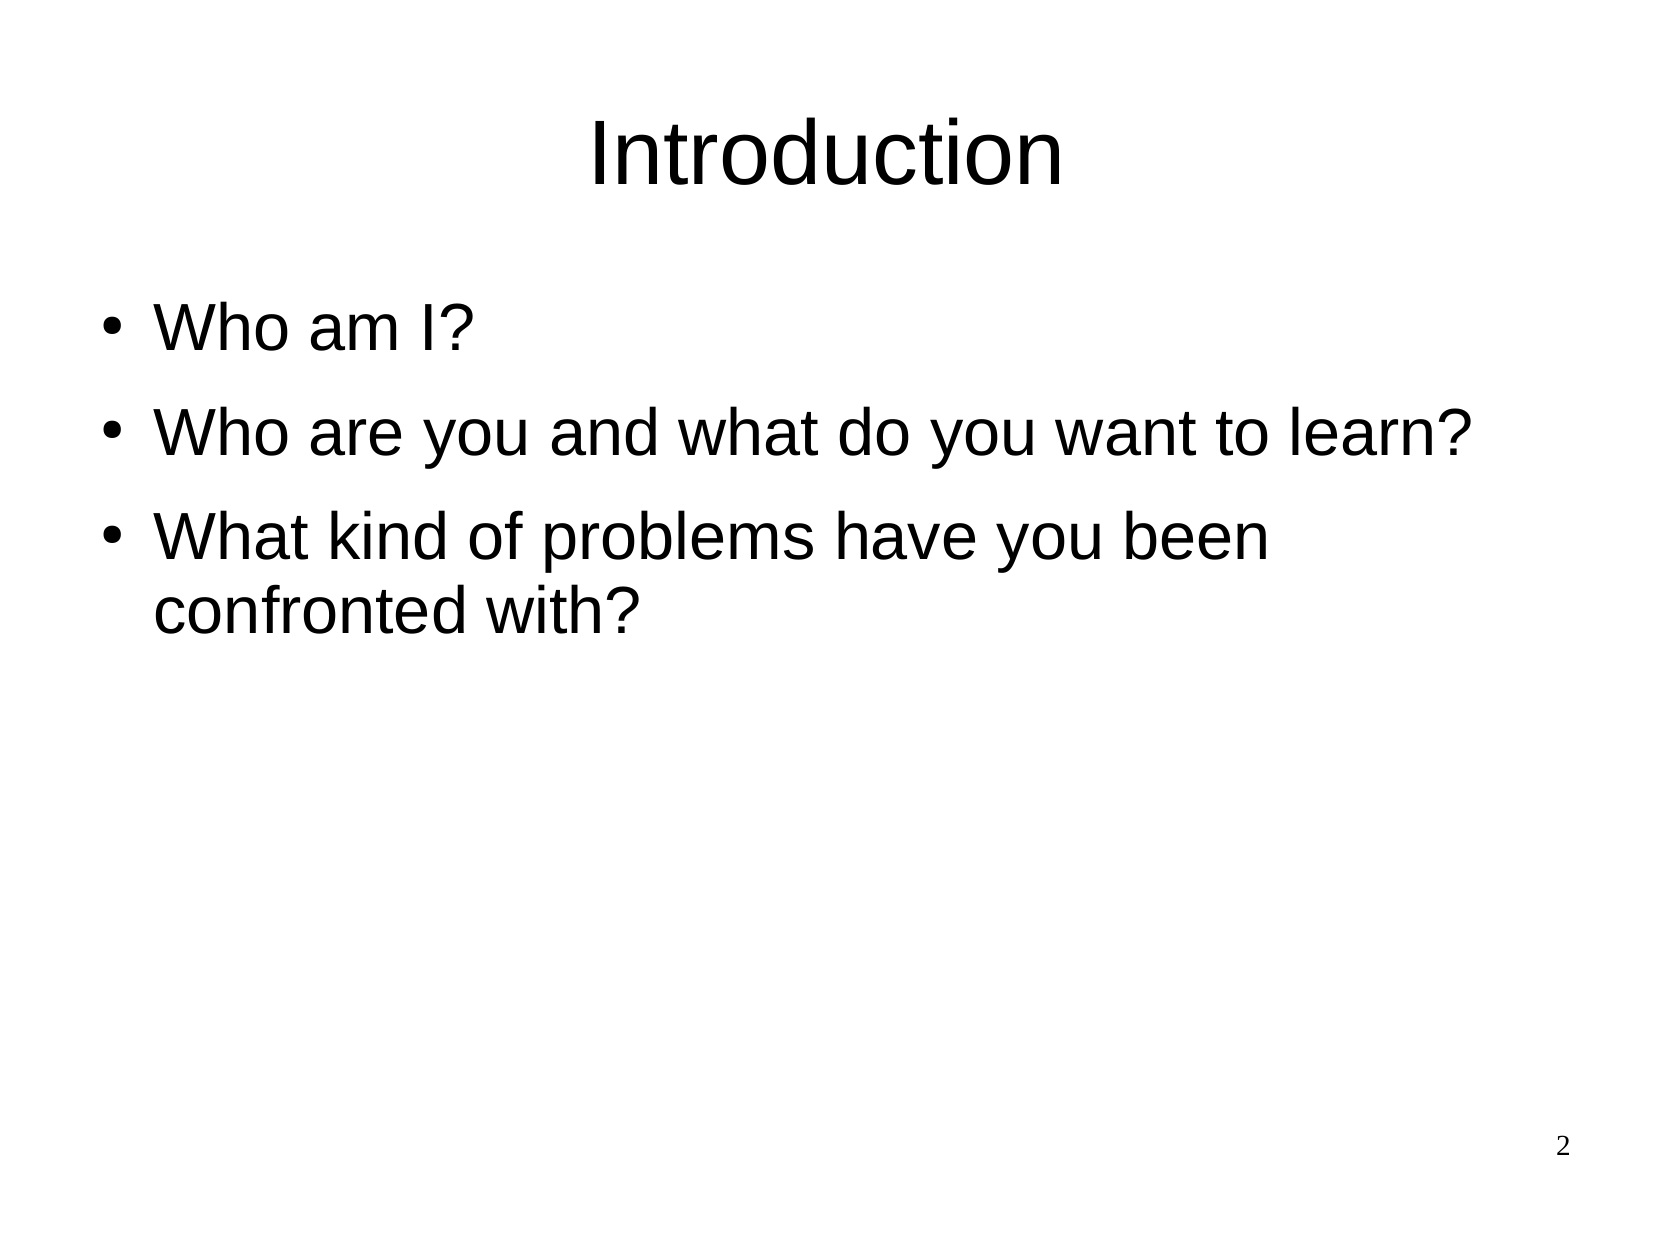

# Introduction
Who am I?
Who are you and what do you want to learn?
What kind of problems have you been confronted with?
2